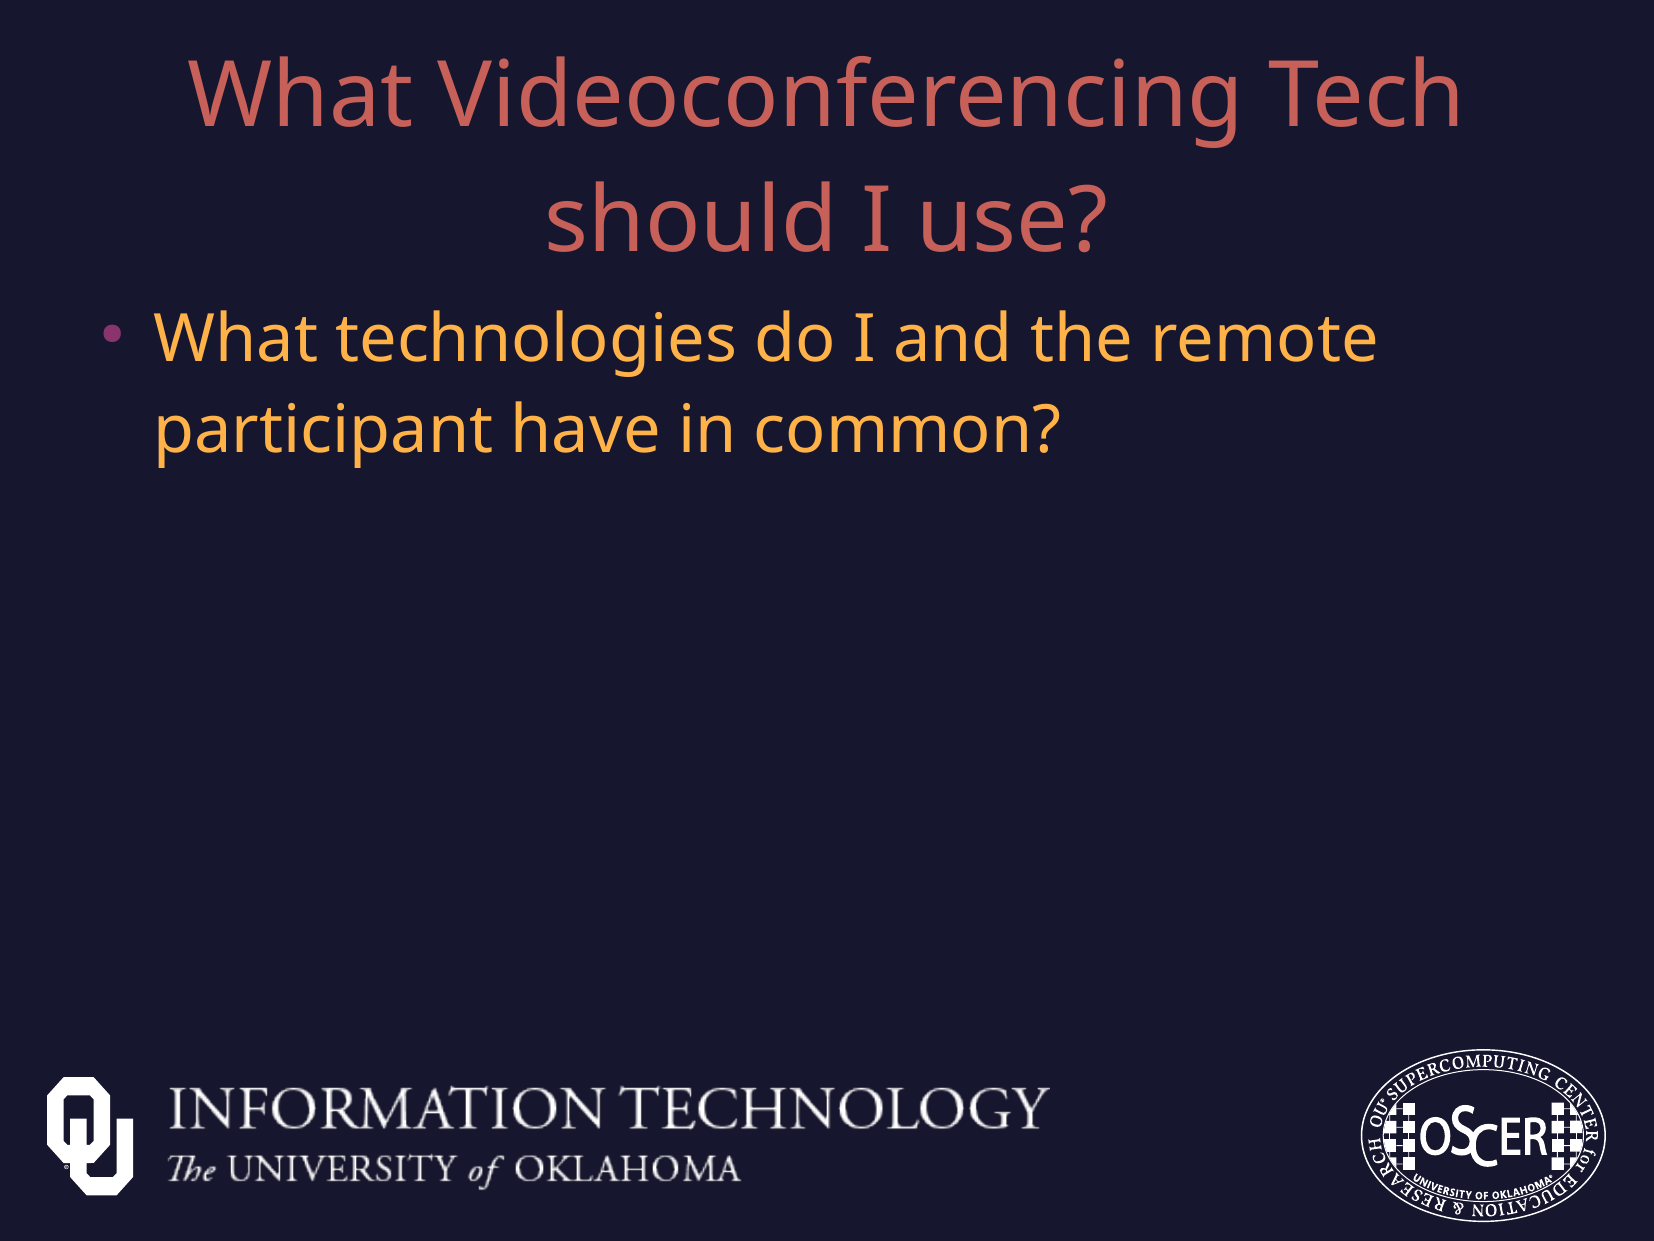

# What Videoconferencing Tech should I use?
What technologies do I and the remote participant have in common?